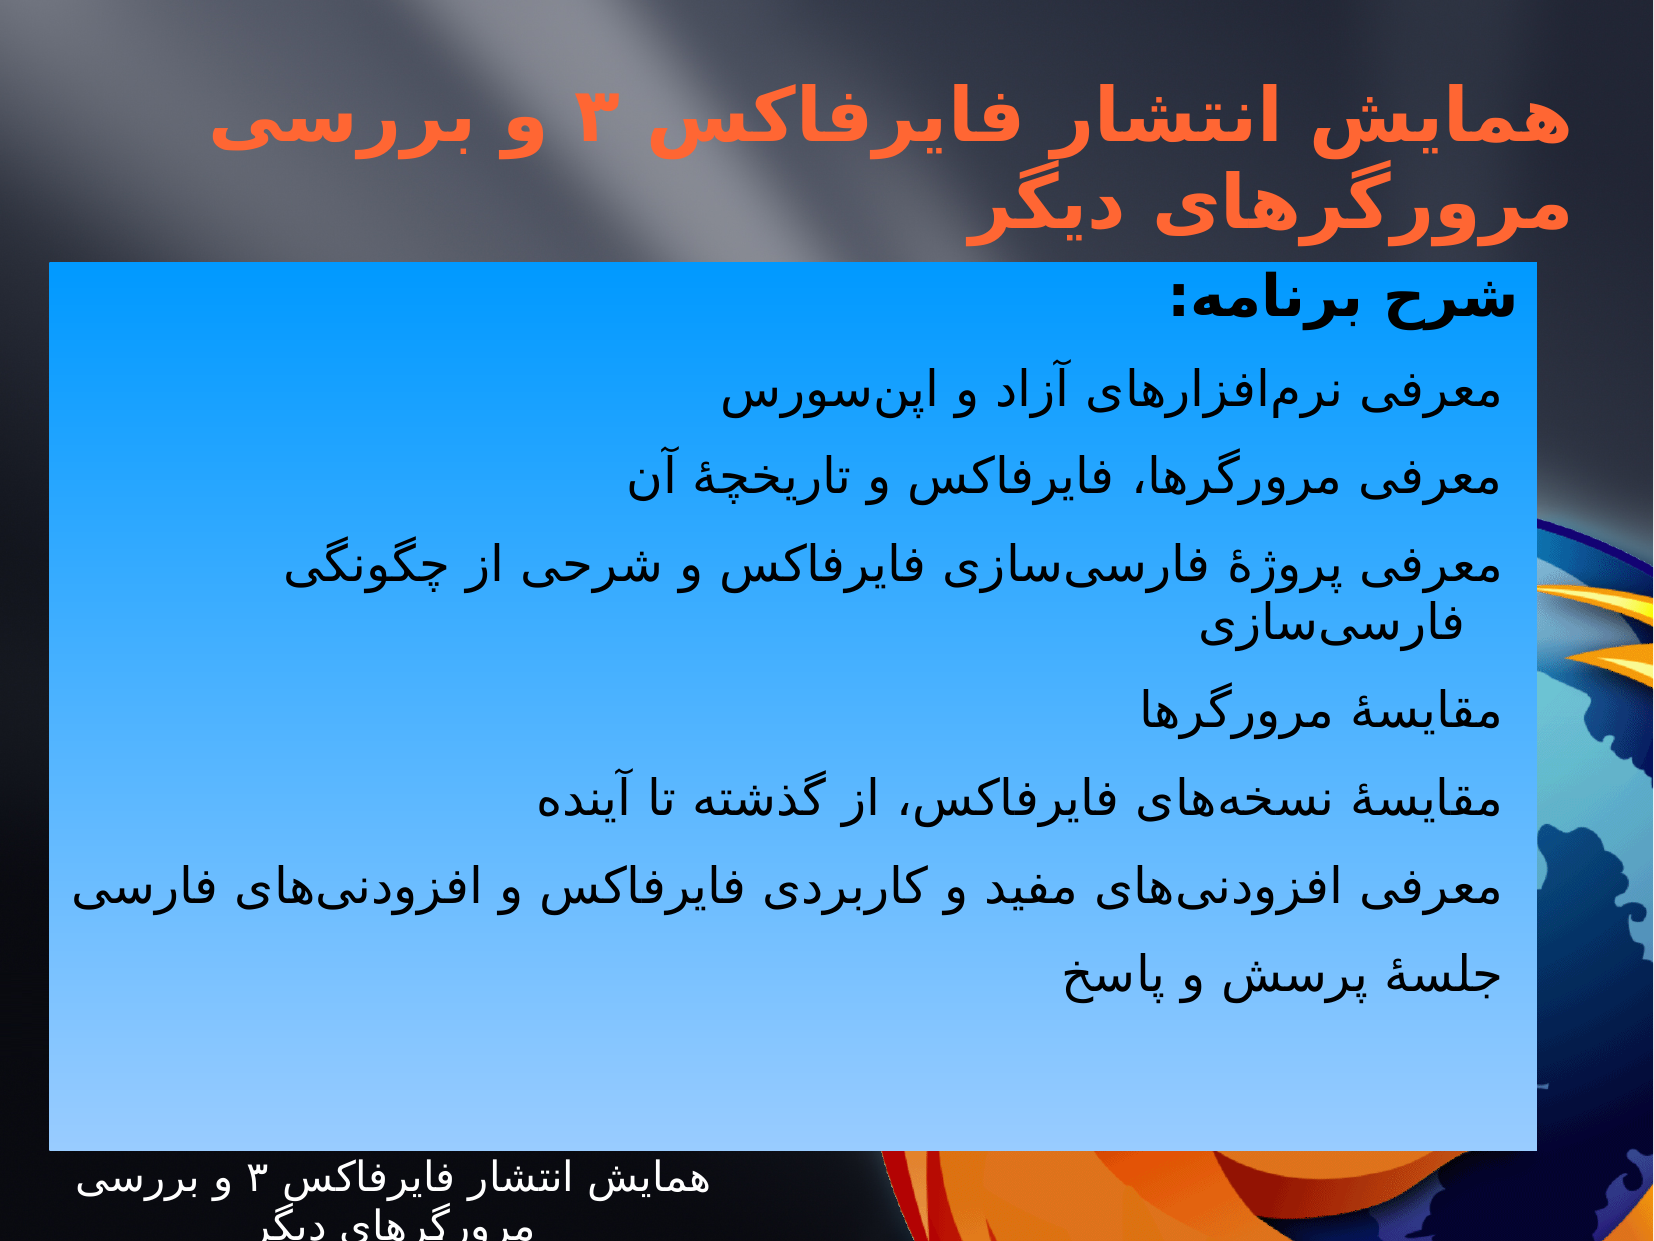

# همایش انتشار فایرفاکس ۳ و بررسی مرورگرهای دیگر
شرح برنامه:
 معرفی نرم‌افزارهای آزاد و اپن‌سورس
 معرفی مرورگرها، فایرفاکس و تاریخچهٔ آن
 معرفی پروژهٔ فارسی‌سازی فایرفاکس و شرحی از چگونگی فارسی‌سازی
 مقایسهٔ مرورگرها
 مقایسهٔ نسخه‌های فایرفاکس، از گذشته تا آینده
 معرفی افزودنی‌های مفید و کاربردی فایرفاکس و افزودنی‌های فارسی
 جلسهٔ پرسش و پاسخ